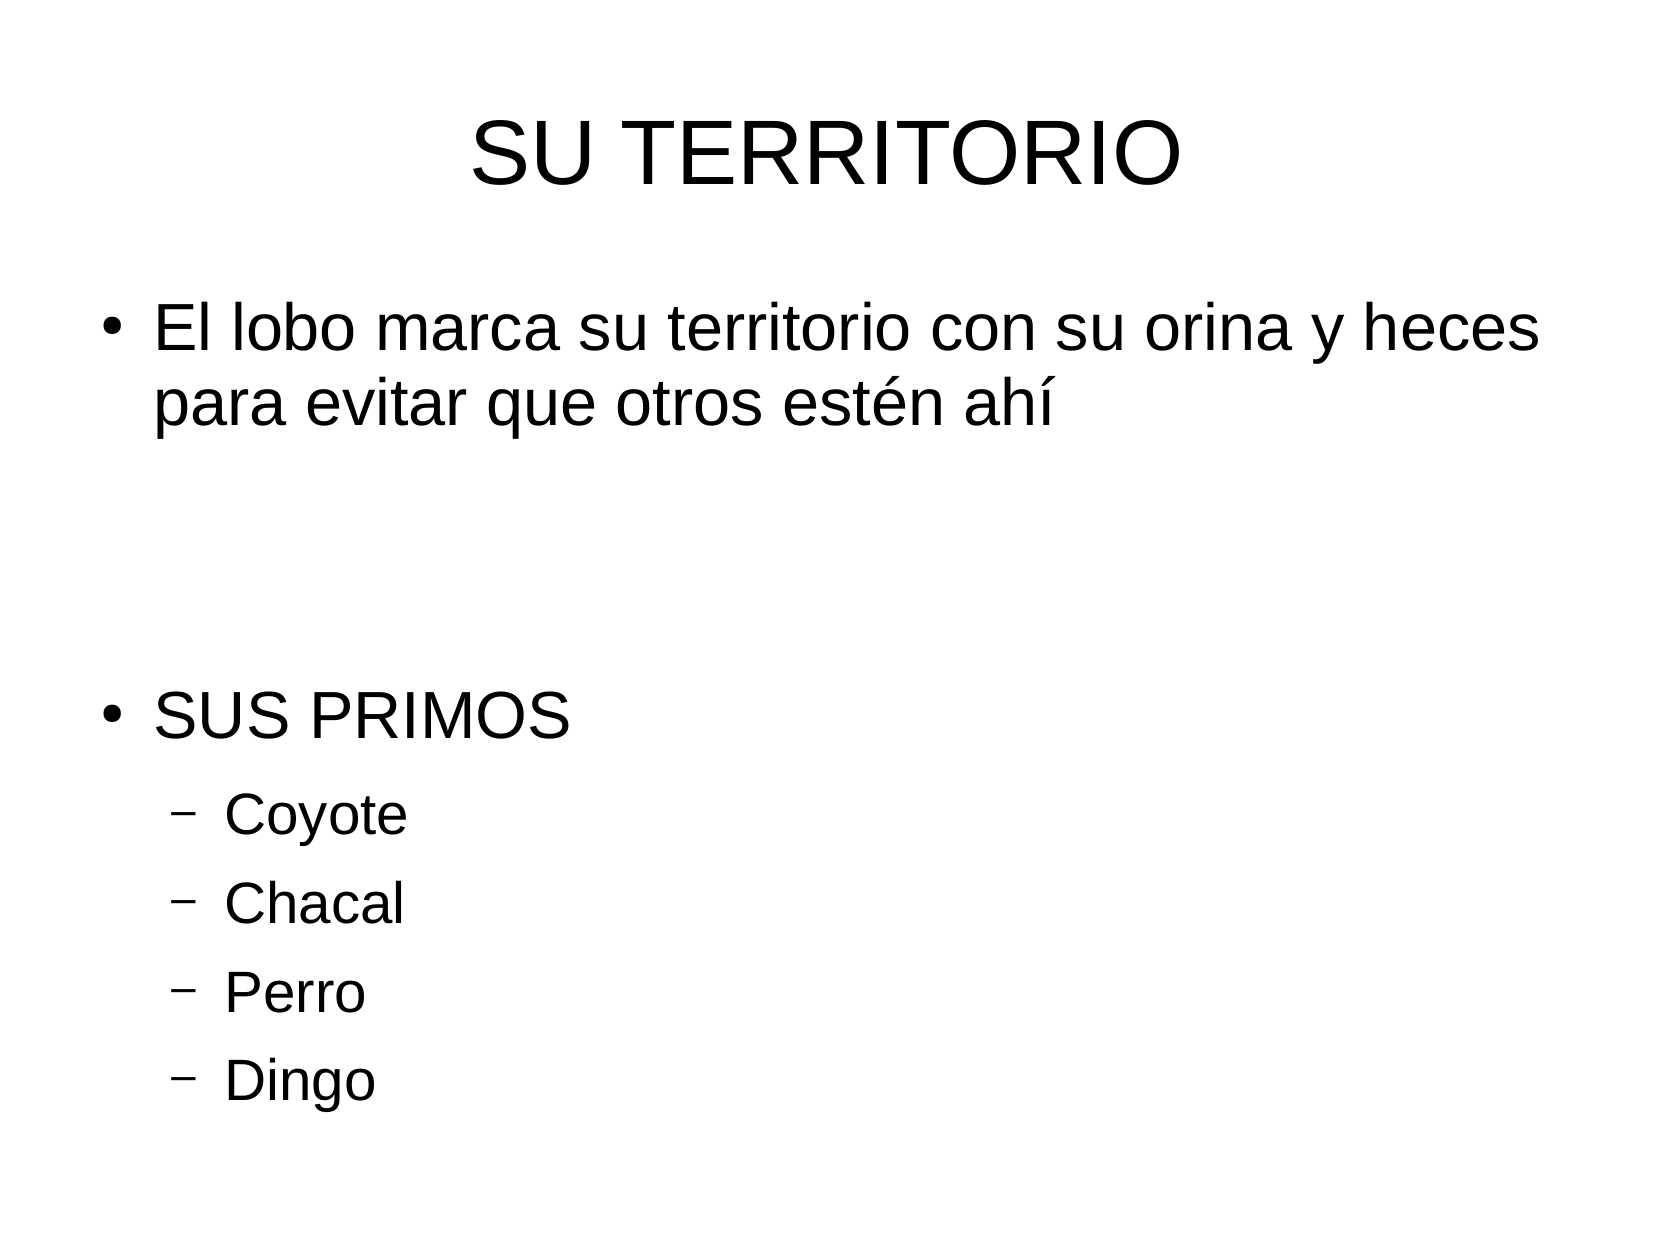

# SU TERRITORIO
El lobo marca su territorio con su orina y heces para evitar que otros estén ahí
SUS PRIMOS
Coyote
Chacal
Perro
Dingo